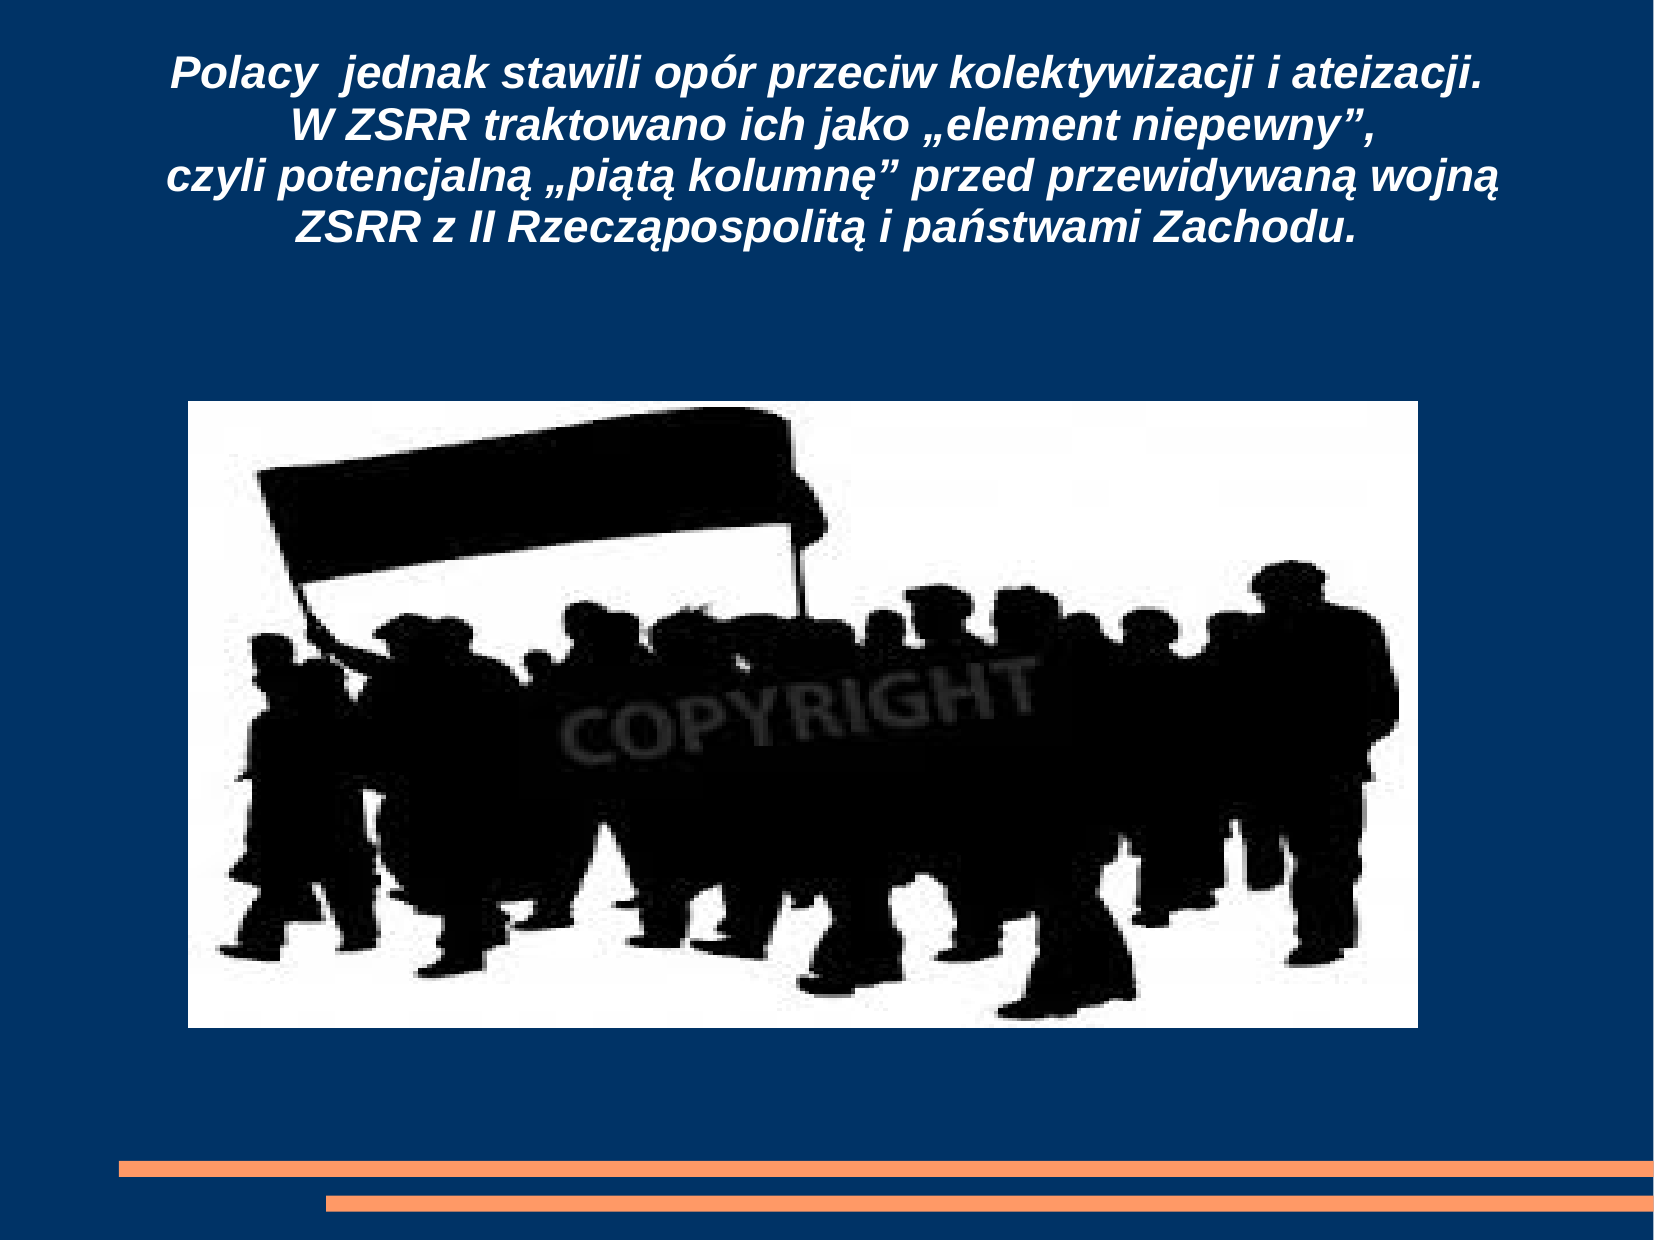

# Polacy jednak stawili opór przeciw kolektywizacji i ateizacji. W ZSRR traktowano ich jako „element niepewny”, czyli potencjalną „piątą kolumnę” przed przewidywaną wojną ZSRR z II Rzecząpospolitą i państwami Zachodu.